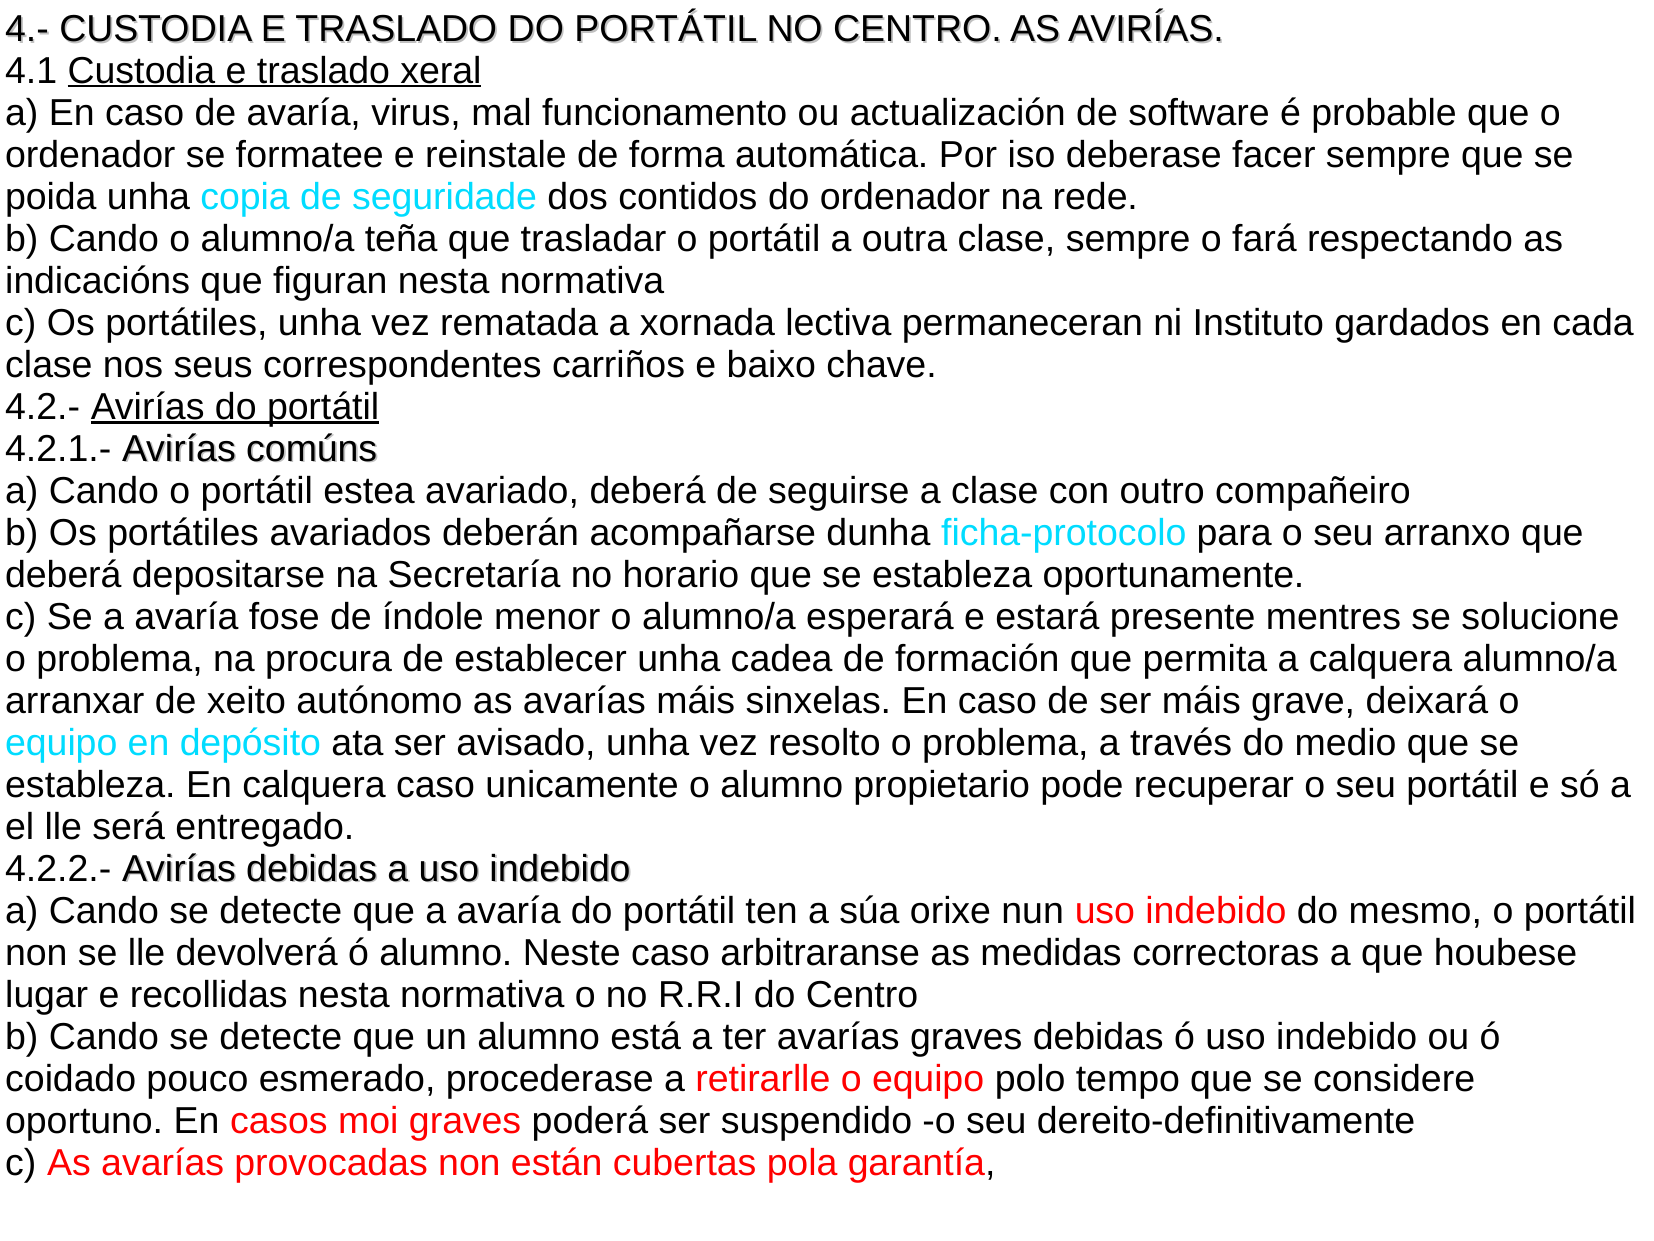

4.- CUSTODIA E TRASLADO DO PORTÁTIL NO CENTRO. AS AVIRÍAS.
4.1 Custodia e traslado xeral
a) En caso de avaría, virus, mal funcionamento ou actualización de software é probable que o ordenador se formatee e reinstale de forma automática. Por iso deberase facer sempre que se poida unha copia de seguridade dos contidos do ordenador na rede.
b) Cando o alumno/a teña que trasladar o portátil a outra clase, sempre o fará respectando as indicacións que figuran nesta normativa
c) Os portátiles, unha vez rematada a xornada lectiva permaneceran ni Instituto gardados en cada clase nos seus correspondentes carriños e baixo chave.
4.2.- Avirías do portátil
4.2.1.- Avirías comúns
a) Cando o portátil estea avariado, deberá de seguirse a clase con outro compañeiro
b) Os portátiles avariados deberán acompañarse dunha ficha-protocolo para o seu arranxo que deberá depositarse na Secretaría no horario que se estableza oportunamente.
c) Se a avaría fose de índole menor o alumno/a esperará e estará presente mentres se solucione o problema, na procura de establecer unha cadea de formación que permita a calquera alumno/a arranxar de xeito autónomo as avarías máis sinxelas. En caso de ser máis grave, deixará o equipo en depósito ata ser avisado, unha vez resolto o problema, a través do medio que se
estableza. En calquera caso unicamente o alumno propietario pode recuperar o seu portátil e só a el lle será entregado.
4.2.2.- Avirías debidas a uso indebido
a) Cando se detecte que a avaría do portátil ten a súa orixe nun uso indebido do mesmo, o portátil non se lle devolverá ó alumno. Neste caso arbitraranse as medidas correctoras a que houbese lugar e recollidas nesta normativa o no R.R.I do Centro
b) Cando se detecte que un alumno está a ter avarías graves debidas ó uso indebido ou ó coidado pouco esmerado, procederase a retirarlle o equipo polo tempo que se considere oportuno. En casos moi graves poderá ser suspendido -o seu dereito-definitivamente
c) As avarías provocadas non están cubertas pola garantía,